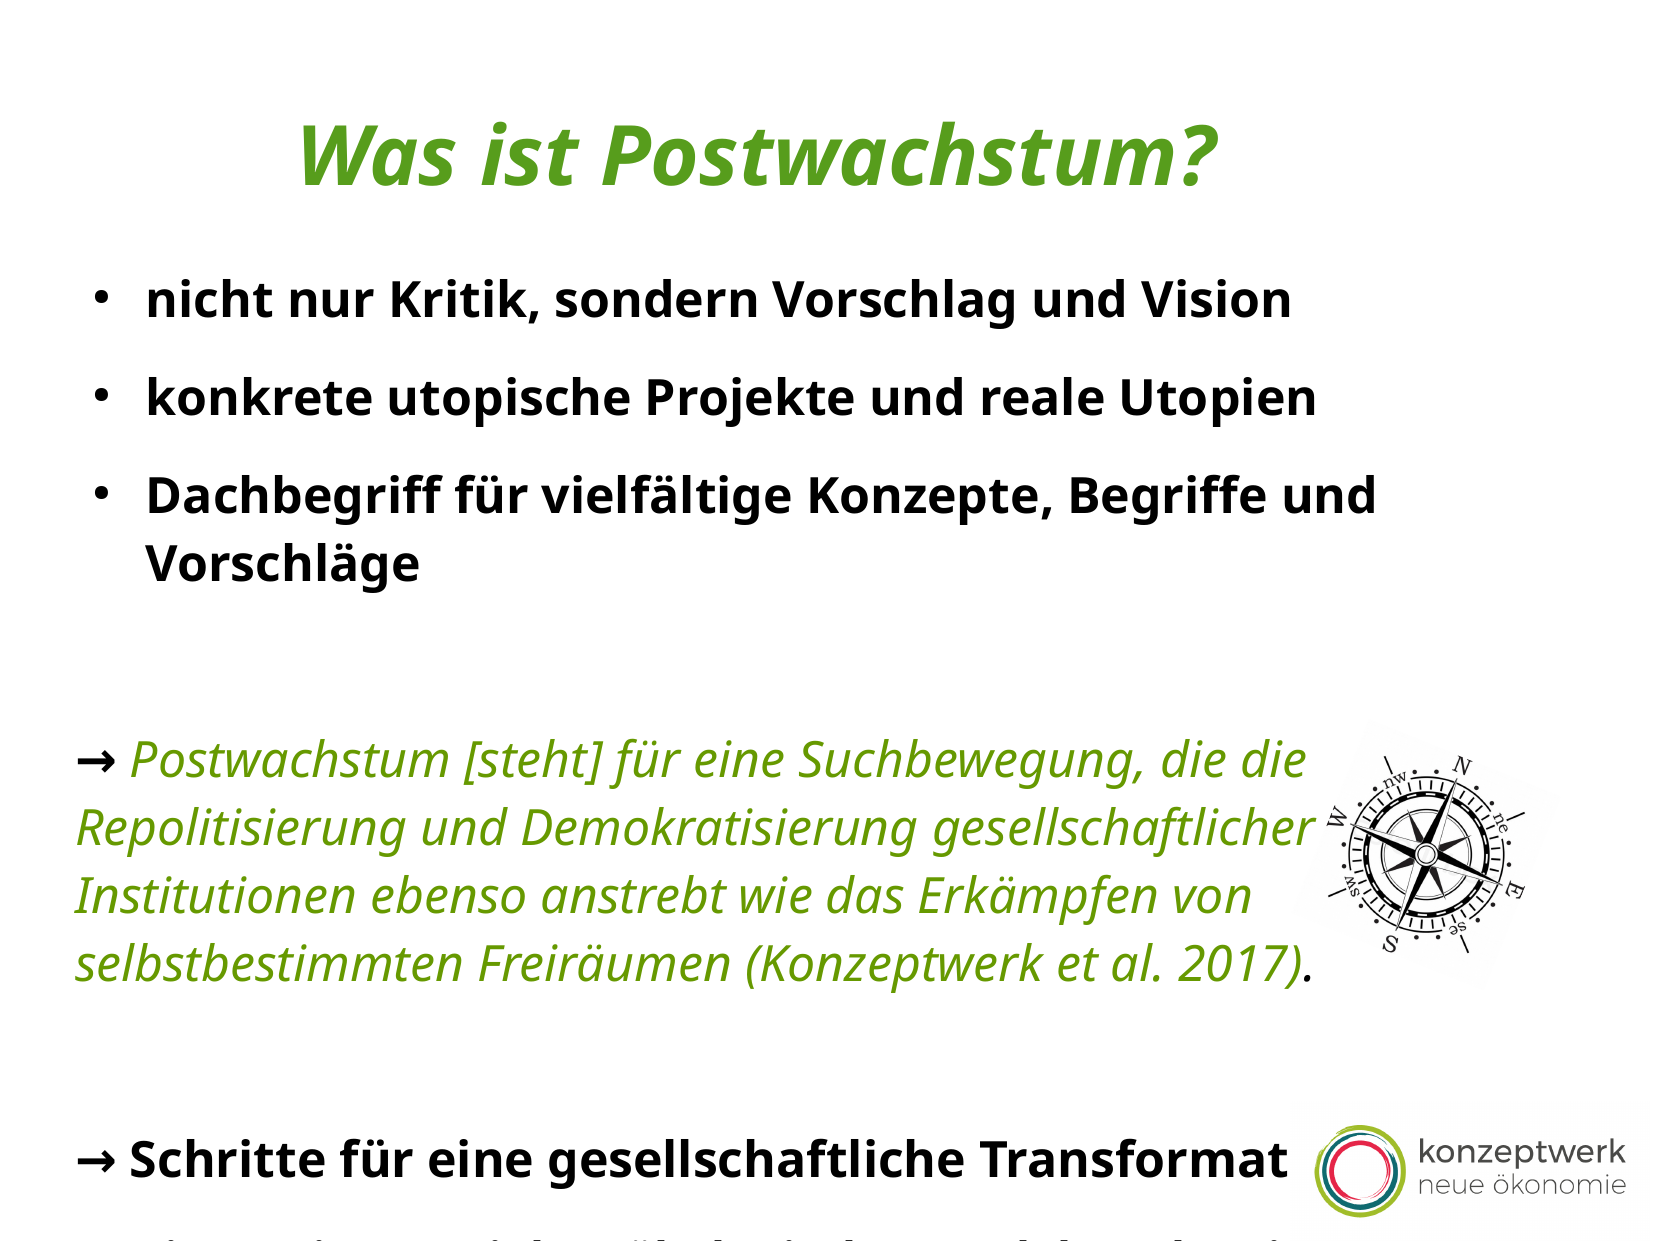

Was ist Postwachstum?
# nicht nur Kritik, sondern Vorschlag und Vision
konkrete utopische Projekte und reale Utopien
Dachbegriff für vielfältige Konzepte, Begriffe und Vorschläge
→ Postwachstum [steht] für eine Suchbewegung, die die Repolitisierung und Demokratisierung gesellschaftlicher Institutionen ebenso anstrebt wie das Erkämpfen von selbstbestimmten Freiräumen (Konzeptwerk et al. 2017).
→ Schritte für eine gesellschaftliche Transformation
→ Hin zu einer sozialen, ökologischen und demokratischen Wirtschaft 		 für ein gutes Leben für alle